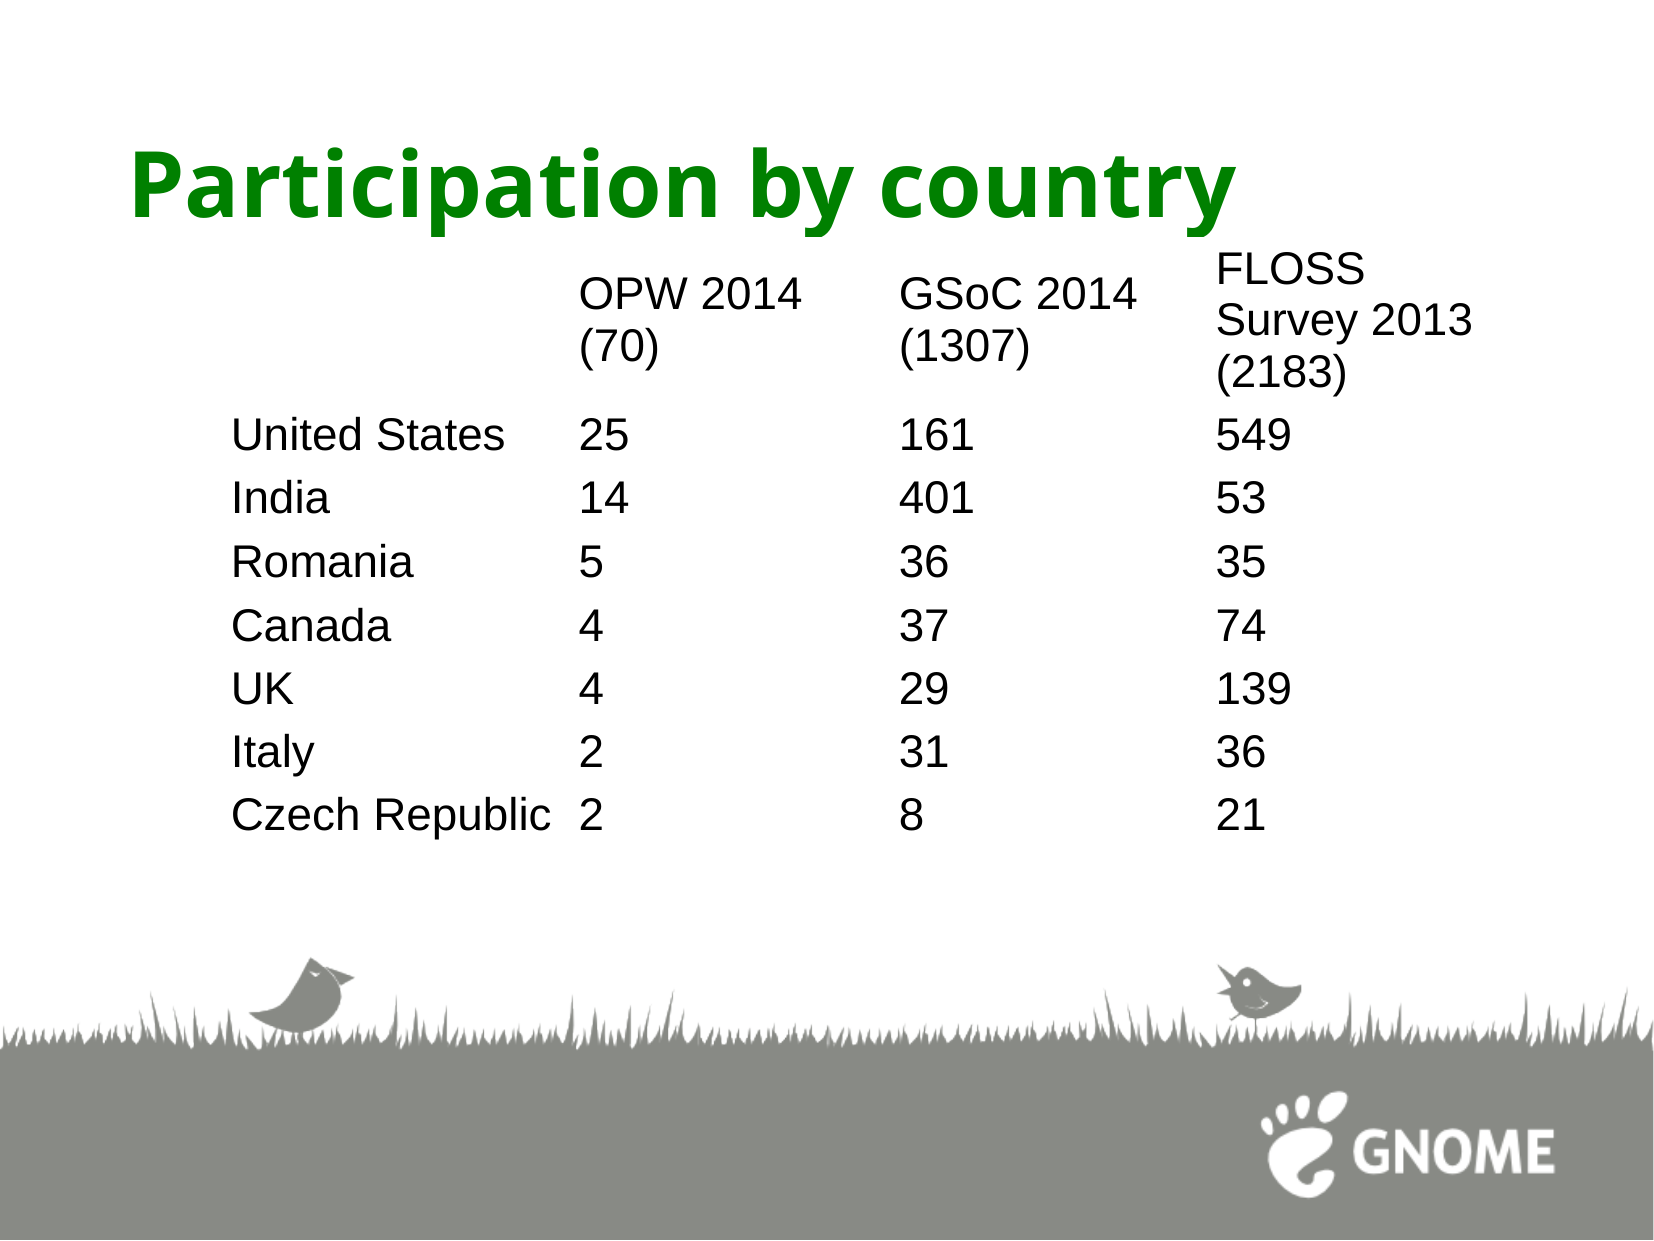

Participation by country
| | OPW 2014 (70) | GSoC 2014 (1307) | FLOSS Survey 2013 (2183) |
| --- | --- | --- | --- |
| United States | 25 | 161 | 549 |
| India | 14 | 401 | 53 |
| Romania | 5 | 36 | 35 |
| Canada | 4 | 37 | 74 |
| UK | 4 | 29 | 139 |
| Italy | 2 | 31 | 36 |
| Czech Republic | 2 | 8 | 21 |